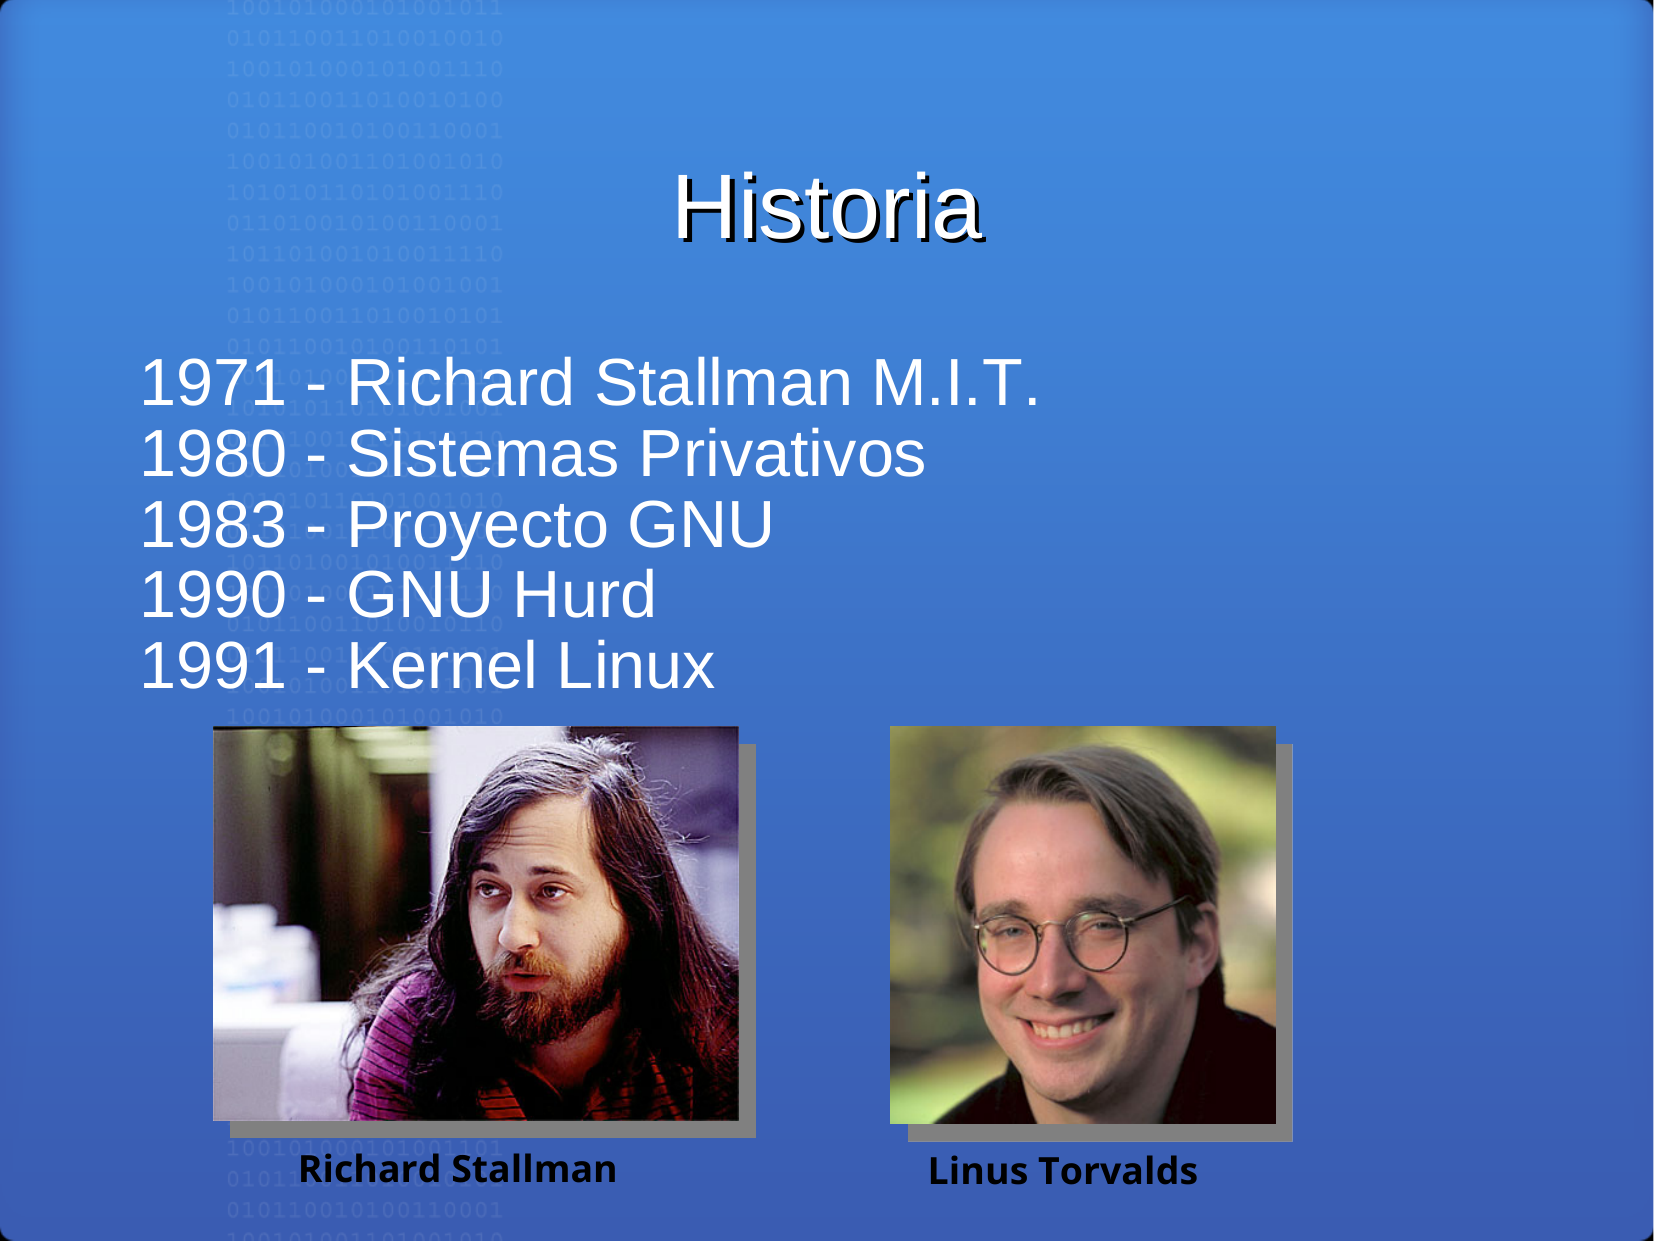

# Historia
1971 - Richard Stallman M.I.T.
1980 - Sistemas Privativos
1983 - Proyecto GNU
1990 - GNU Hurd
1991 - Kernel Linux
Richard Stallman
Linus Torvalds